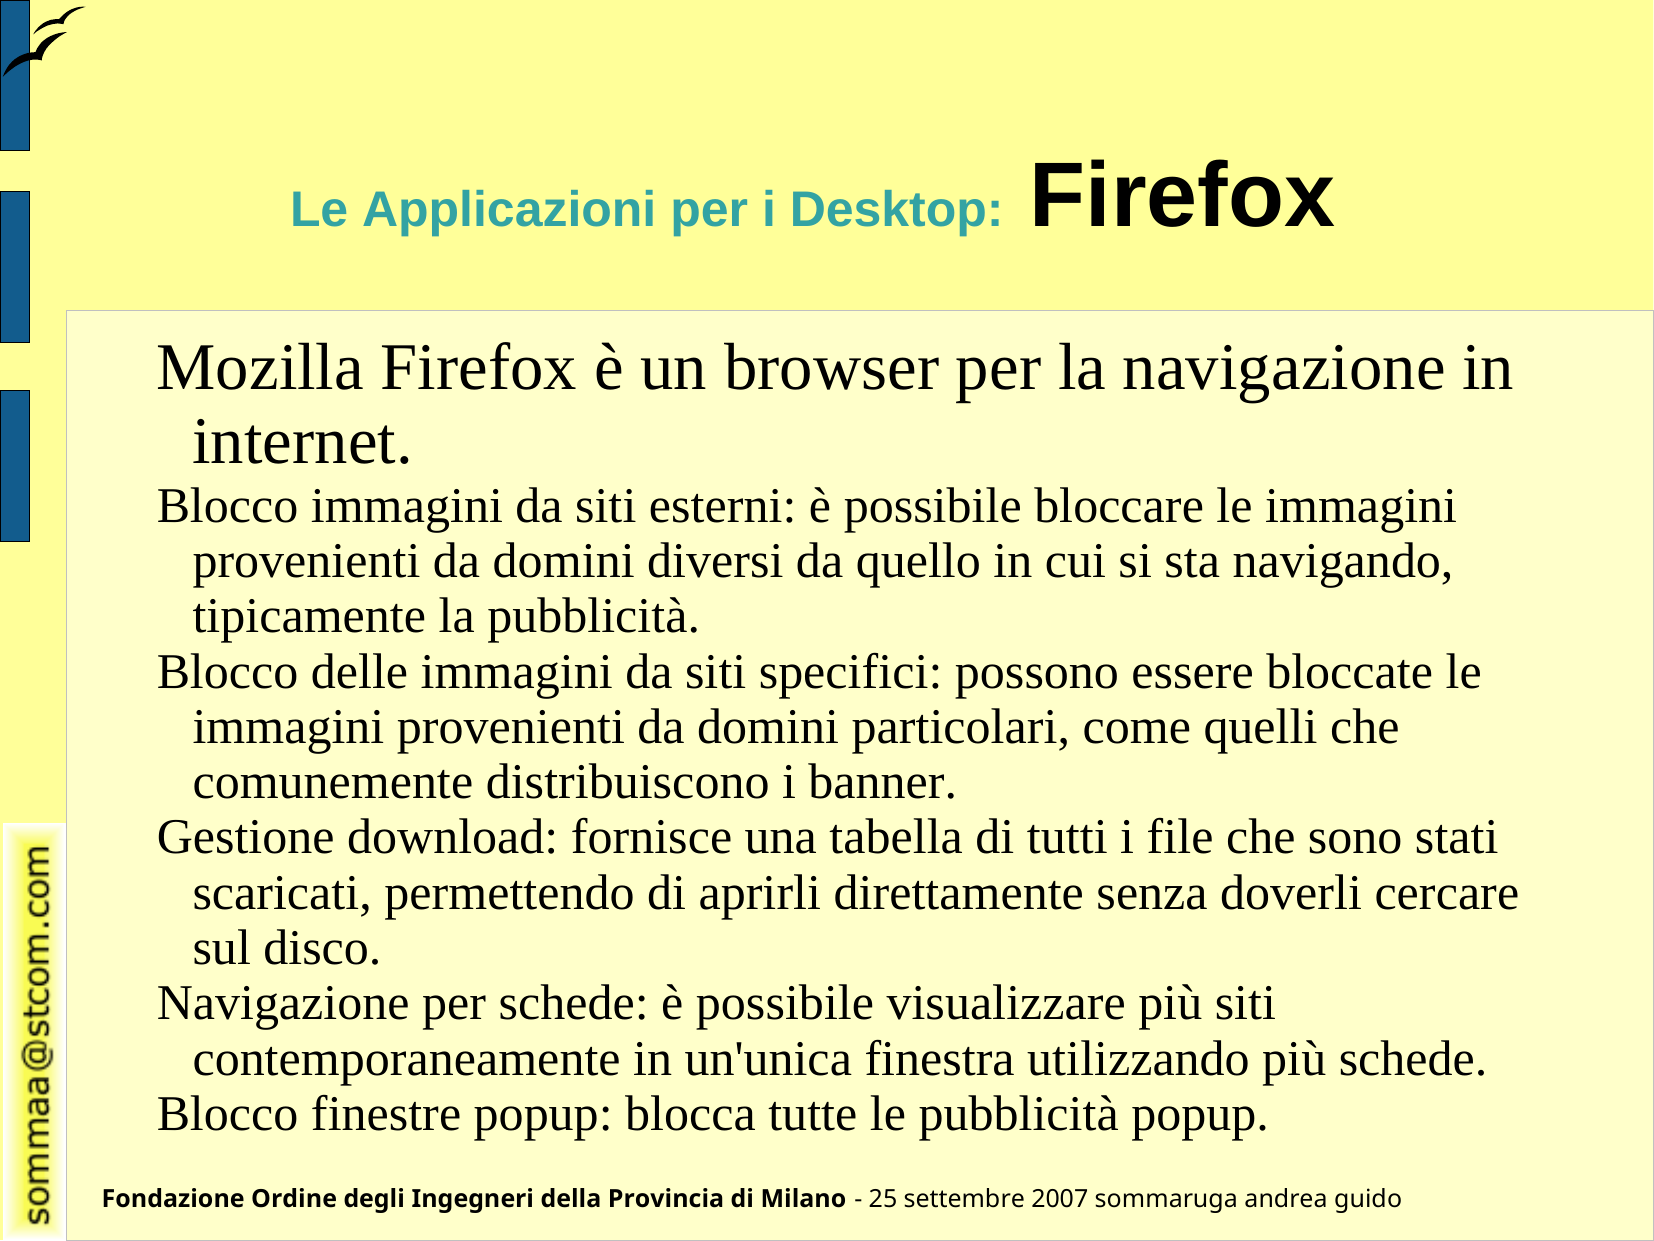

# Le Applicazioni per i Desktop: Firefox
Mozilla Firefox è un browser per la navigazione in internet.
Blocco immagini da siti esterni: è possibile bloccare le immagini provenienti da domini diversi da quello in cui si sta navigando, tipicamente la pubblicità.
Blocco delle immagini da siti specifici: possono essere bloccate le immagini provenienti da domini particolari, come quelli che comunemente distribuiscono i banner.
Gestione download: fornisce una tabella di tutti i file che sono stati scaricati, permettendo di aprirli direttamente senza doverli cercare sul disco.
Navigazione per schede: è possibile visualizzare più siti contemporaneamente in un'unica finestra utilizzando più schede.
Blocco finestre popup: blocca tutte le pubblicità popup.